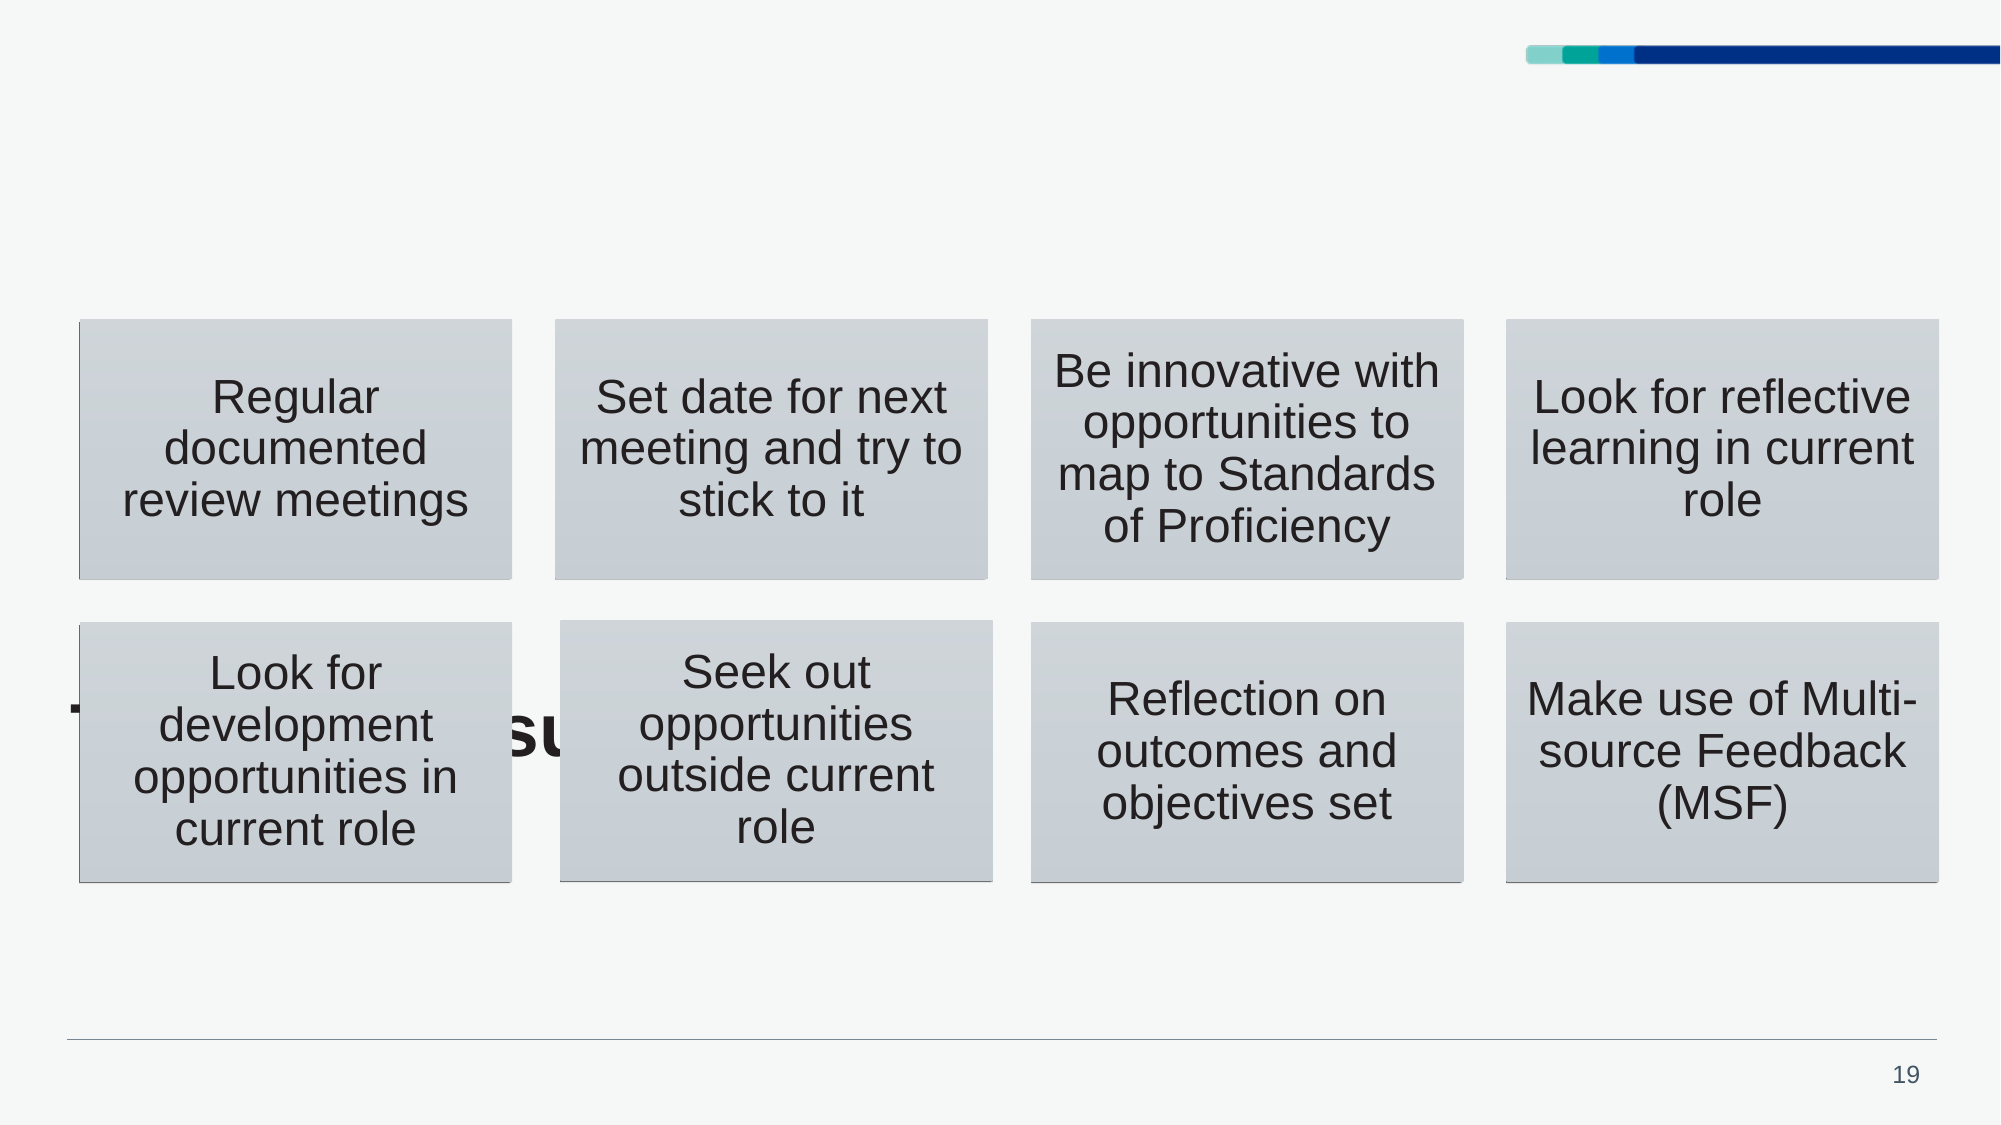

Regular documented review meetings
Set date for next meeting and try to stick to it
Be innovative with opportunities to map to Standards of Proficiency
Look for reflective learning in current role
Seek out opportunities outside current role
Look for development opportunities in current role
Reflection on outcomes and objectives set
Make use of Multi-source Feedback (MSF)
# Top tips for success